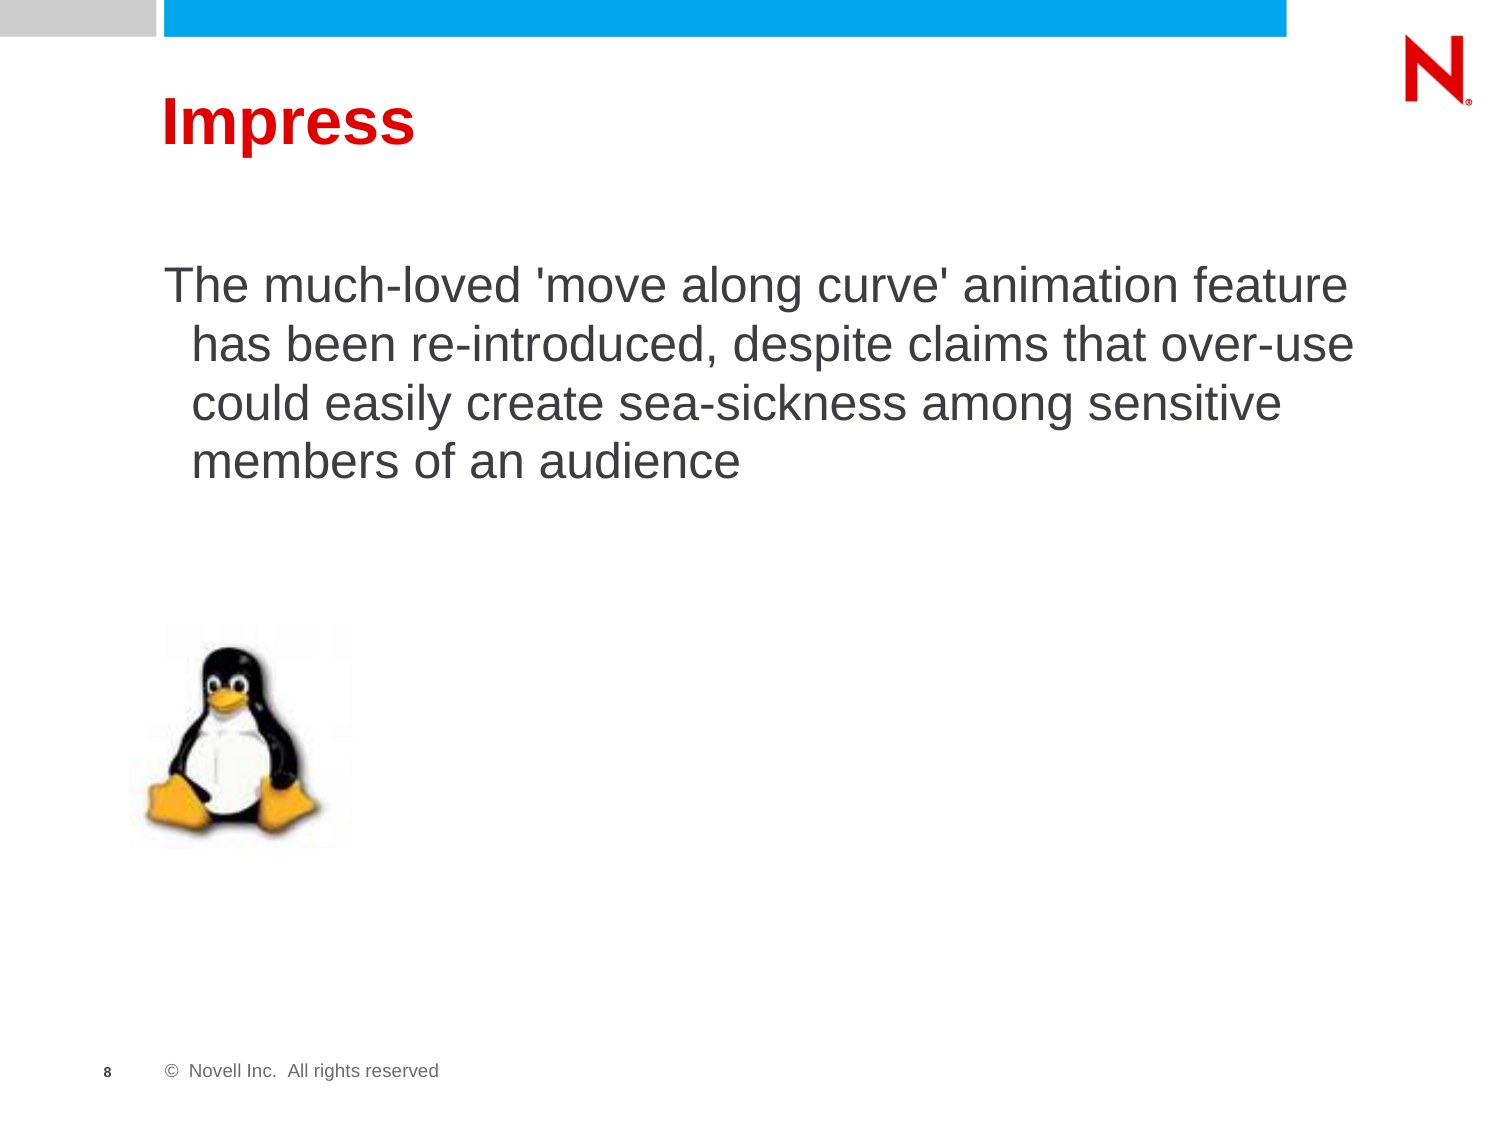

# Impress
The much-loved 'move along curve' animation feature has been re-introduced, despite claims that over-use could easily create sea-sickness among sensitive members of an audience